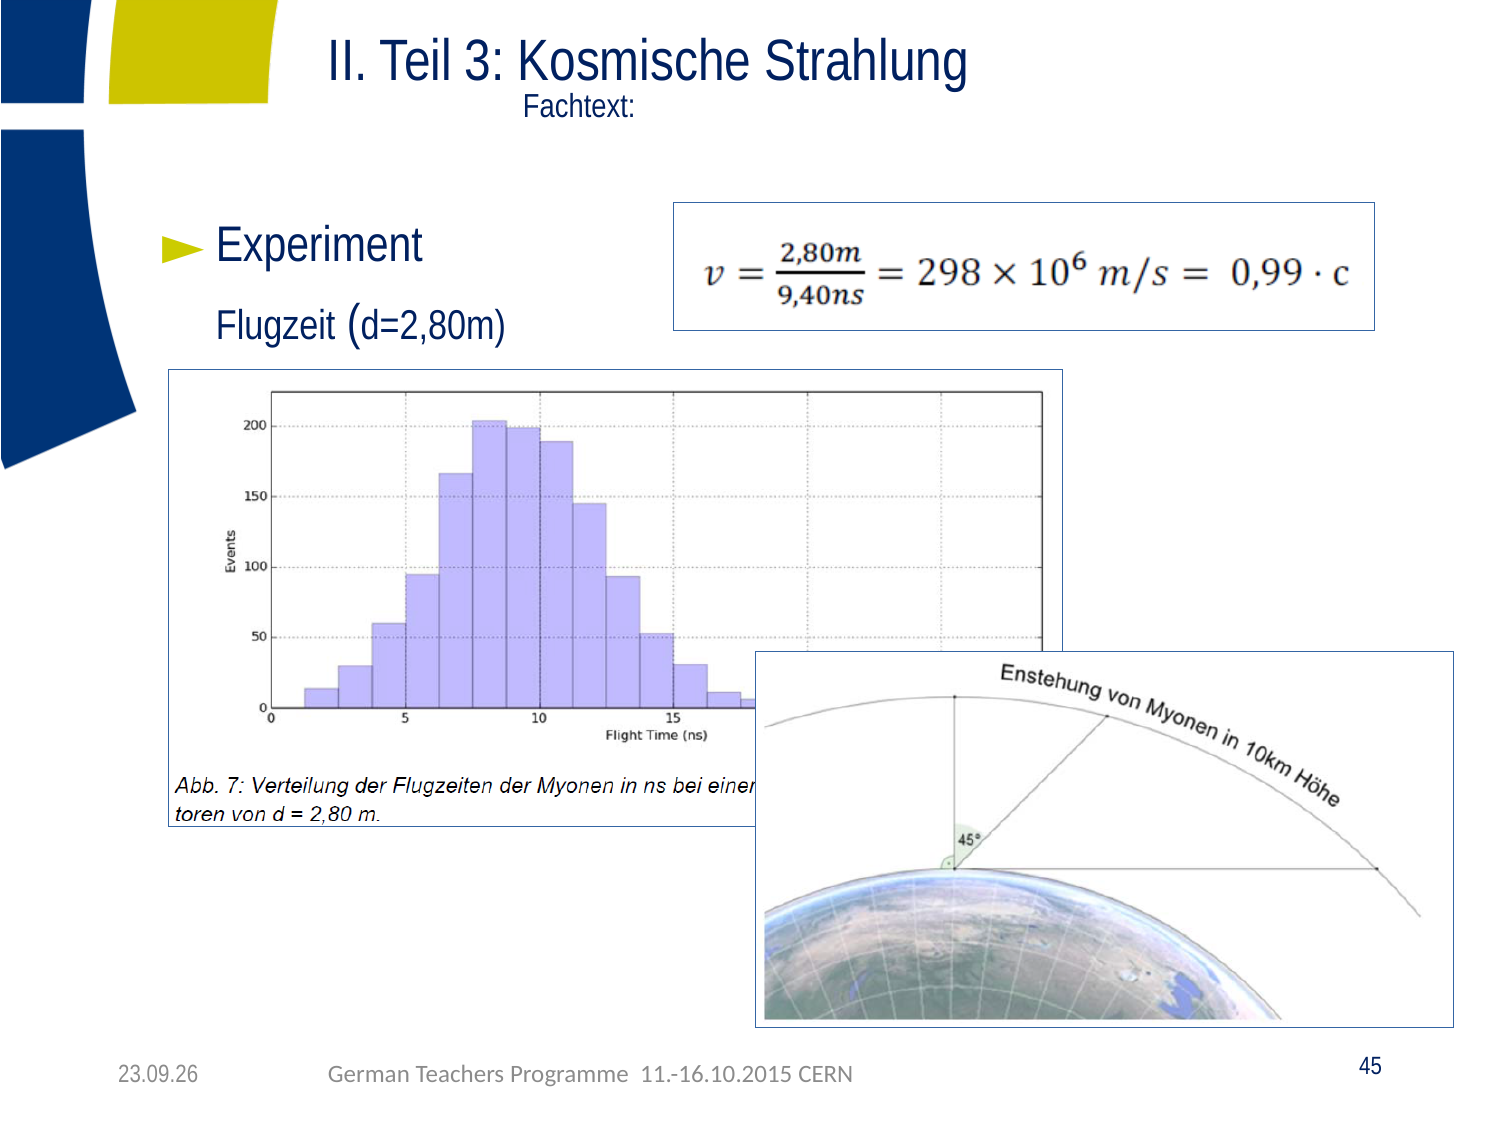

II. Teil 3: Kosmische Strahlung
Fachtext:
# Experiment
Flugzeit (d=2,80m)
German Teachers Programme 11.-16.10.2015 CERN